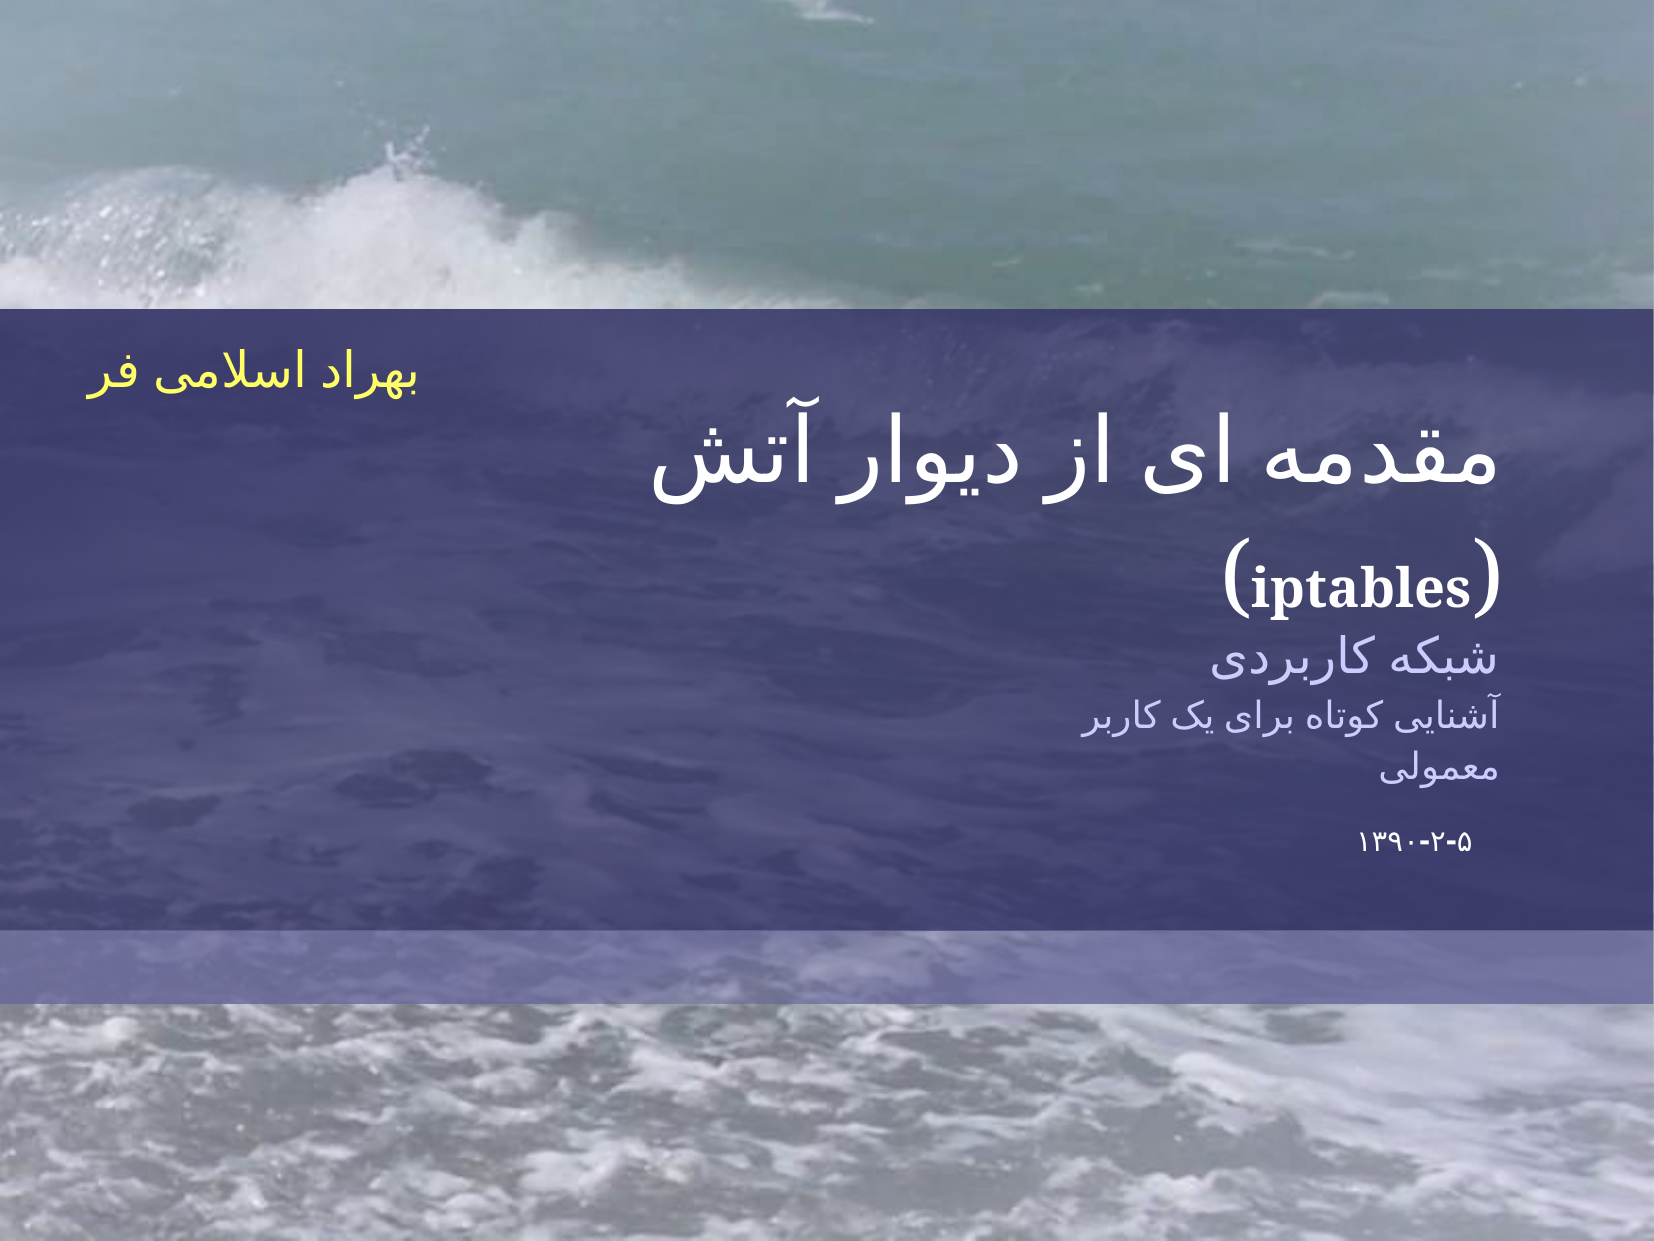

# مقدمه ای از دیوار آتش (iptables)